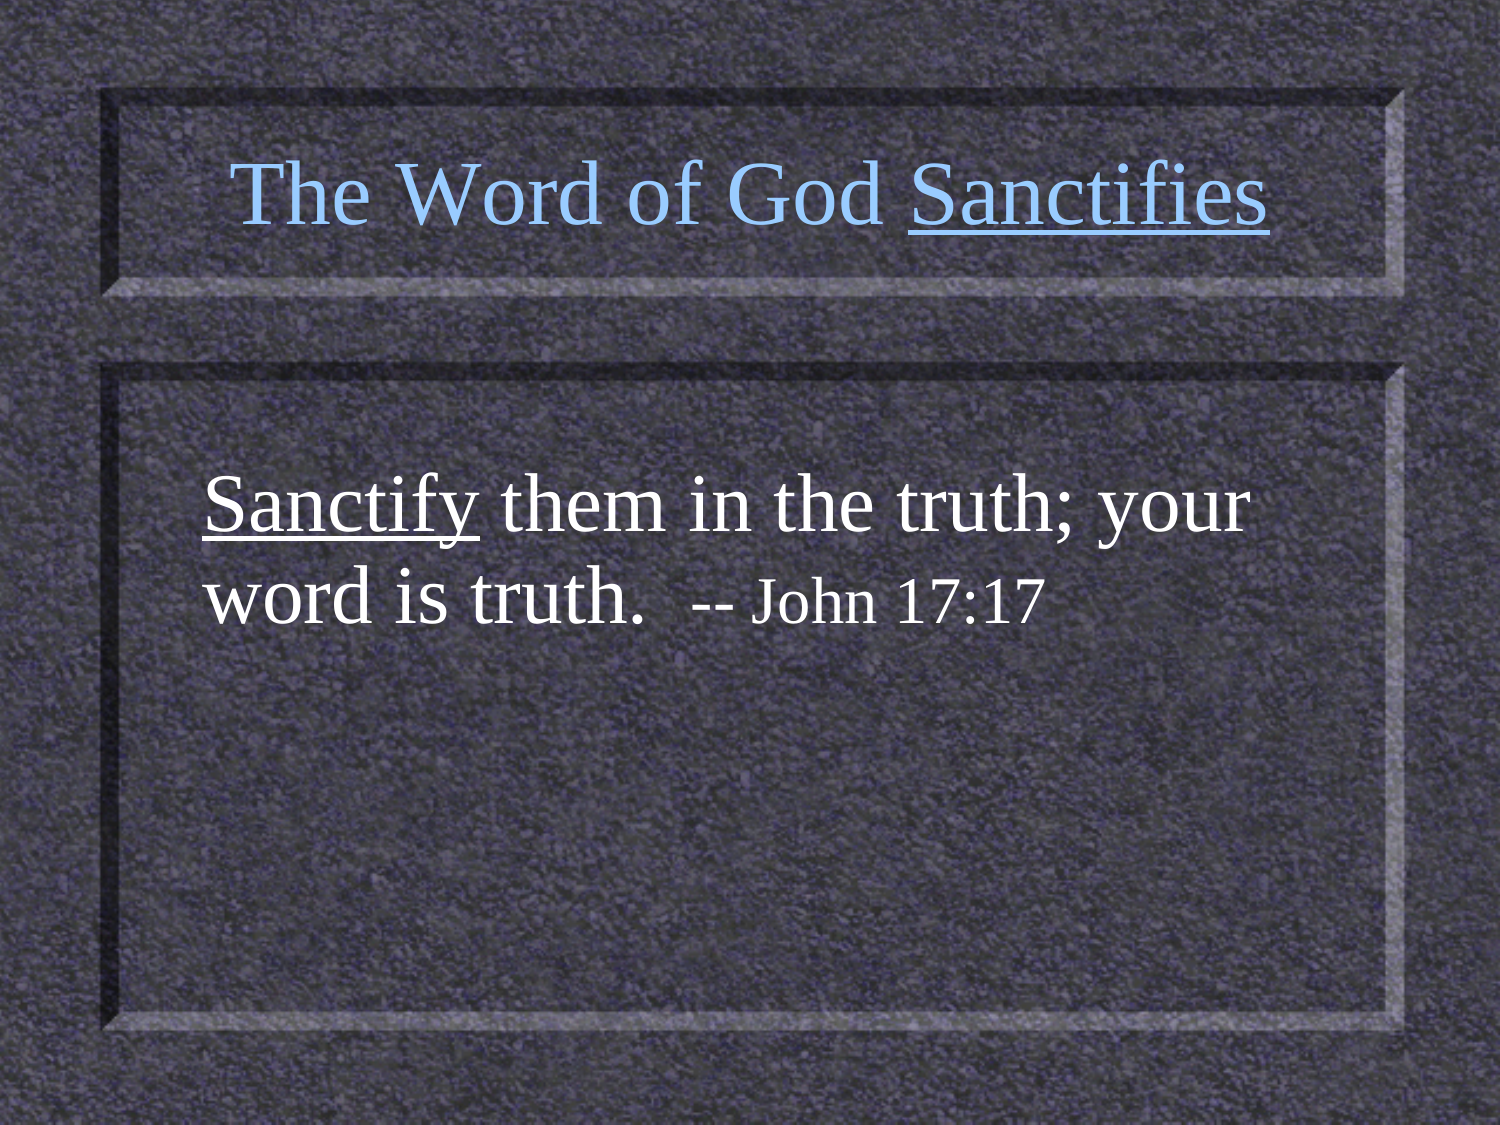

# The Word of God Sanctifies
Sanctify them in the truth; your word is truth. -- John 17:17